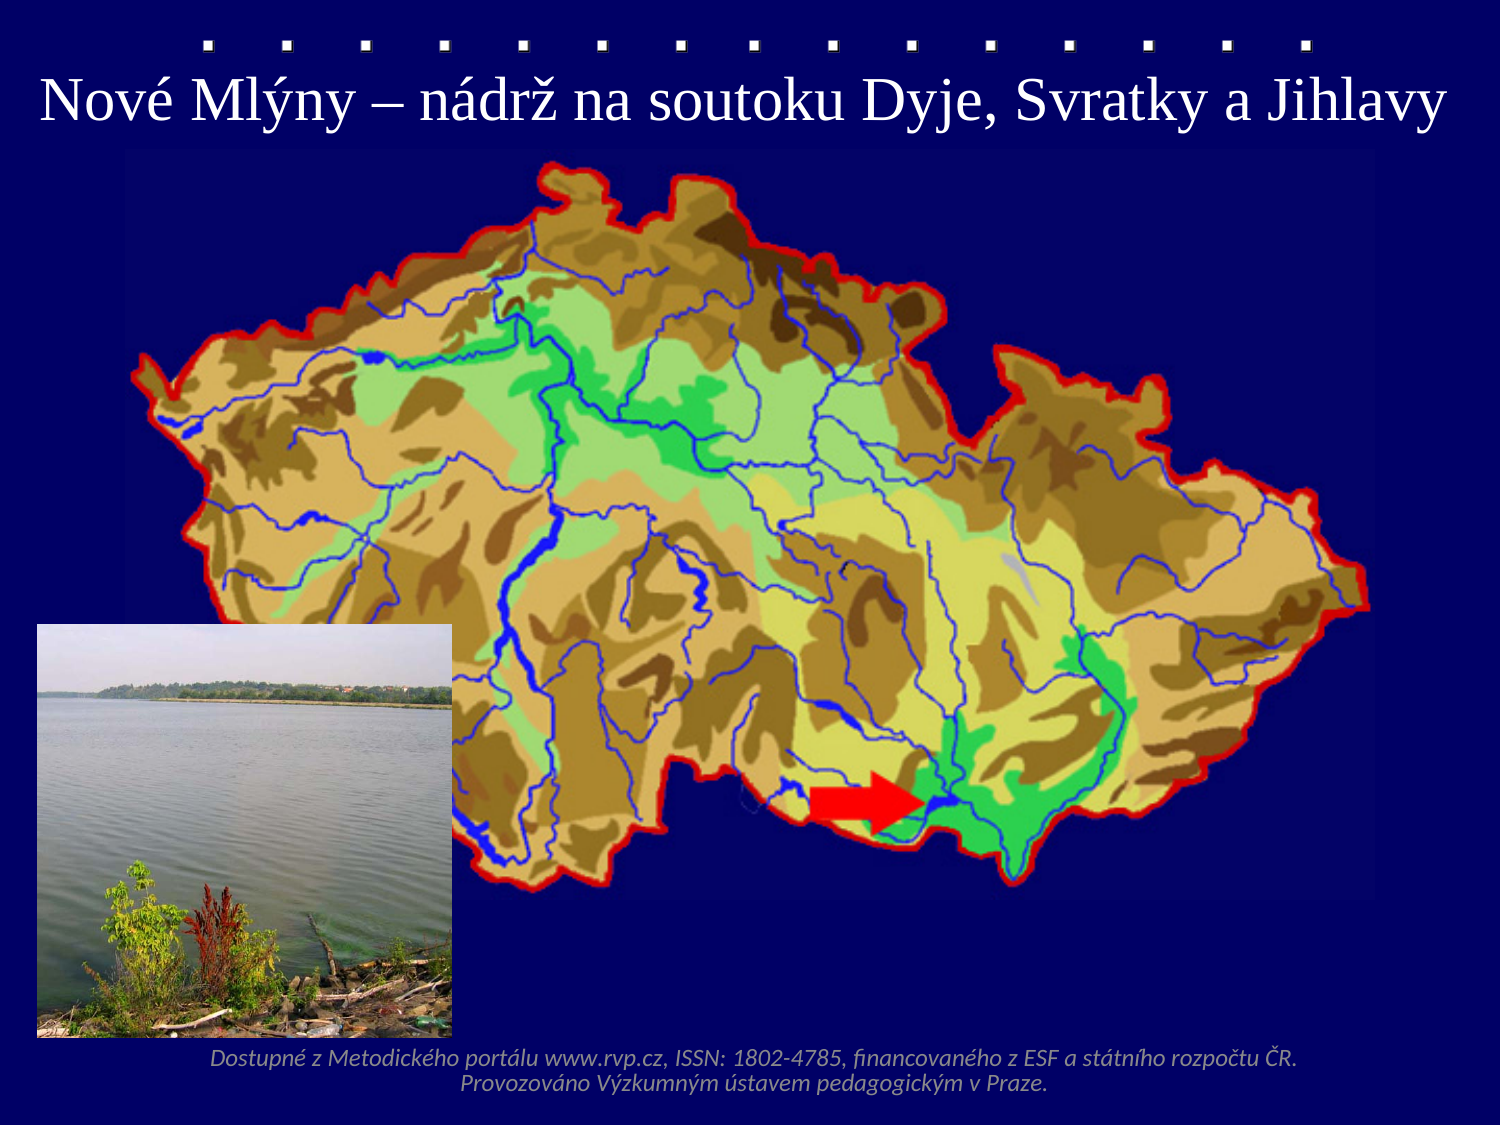

Nové Mlýny – nádrž na soutoku Dyje, Svratky a Jihlavy
# nádrž Nové Mlýny